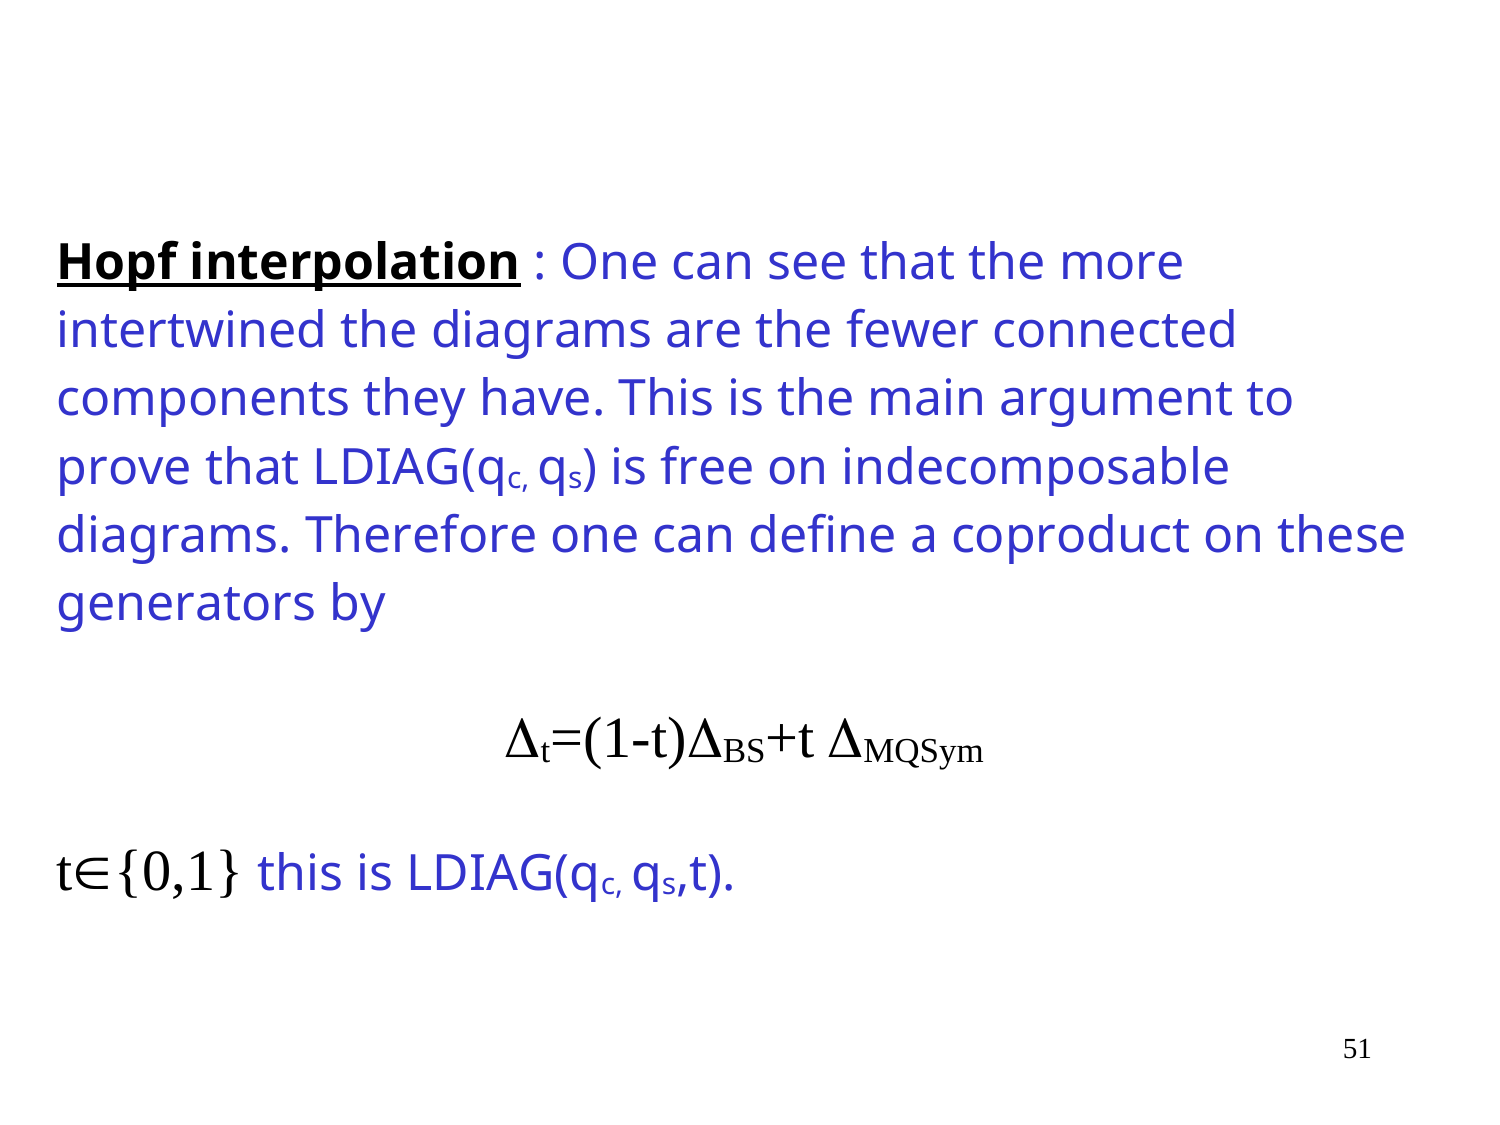

Hopf interpolation : One can see that the more intertwined the diagrams are the fewer connected components they have. This is the main argument to prove that LDIAG(qc, qs) is free on indecomposable diagrams. Therefore one can define a coproduct on these generators by
t=(1-t)BS+t MQSym
t{0,1} this is LDIAG(qc, qs,t).
51